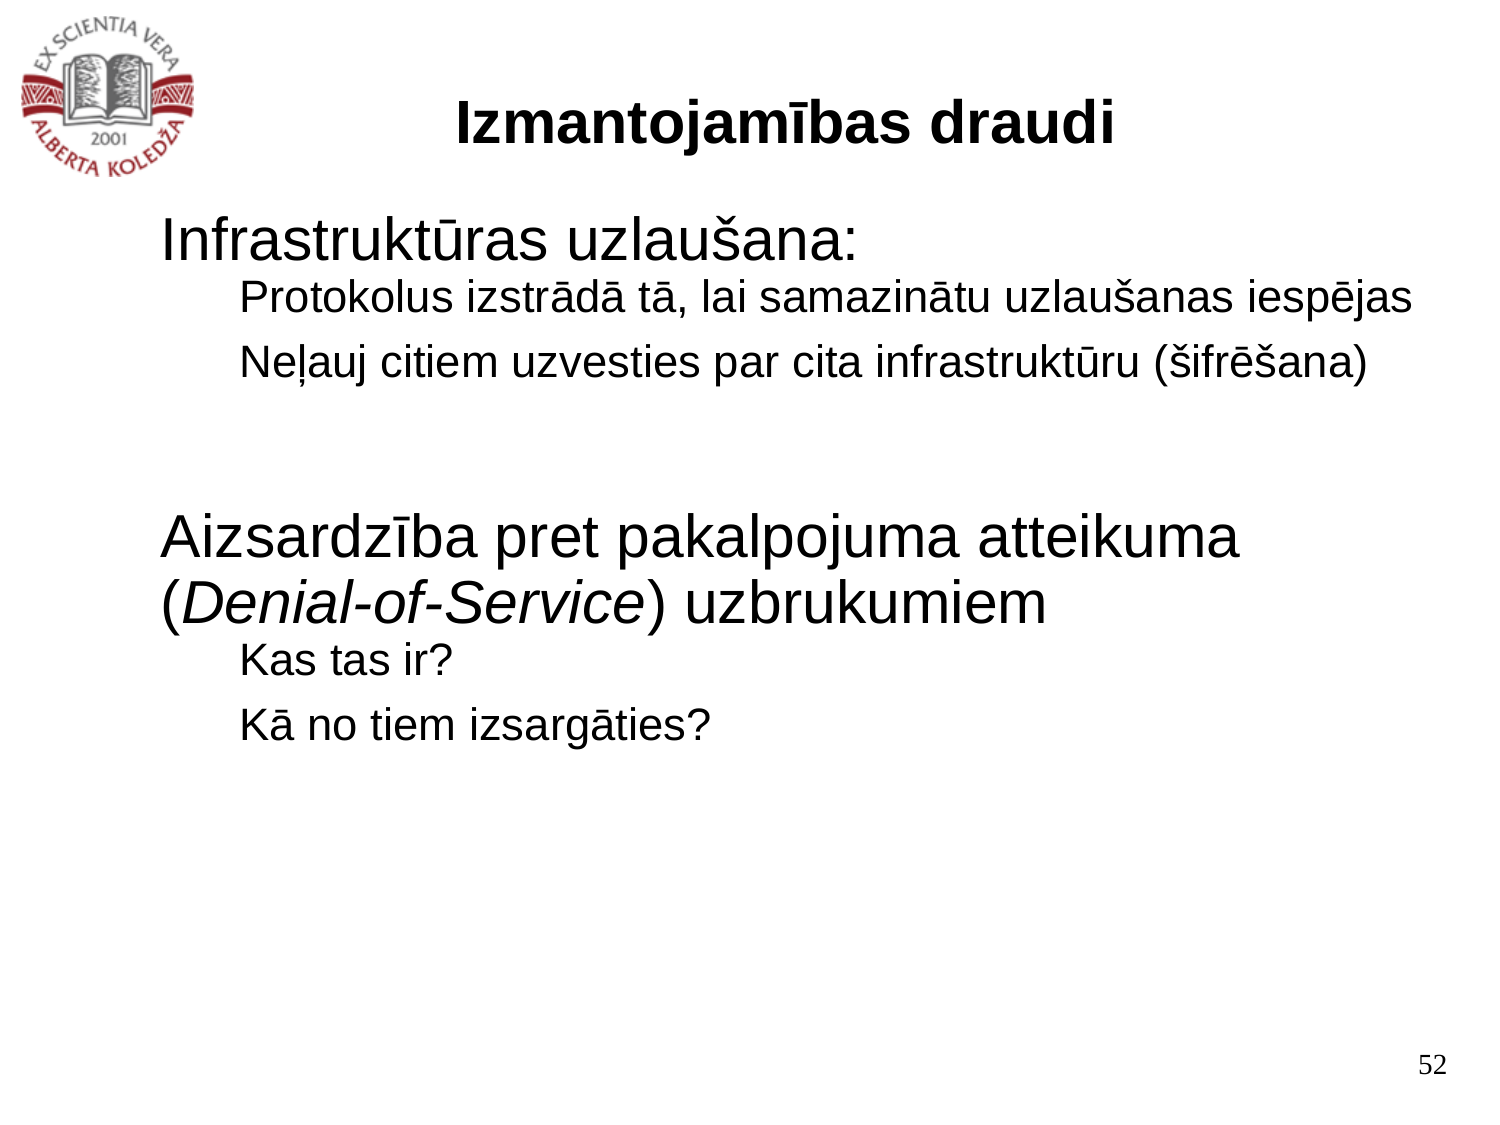

# Izmantojamības draudi
Infrastruktūras uzlaušana:
Protokolus izstrādā tā, lai samazinātu uzlaušanas iespējas
Neļauj citiem uzvesties par cita infrastruktūru (šifrēšana)
Aizsardzība pret pakalpojuma atteikuma (Denial-of-Service) uzbrukumiem
Kas tas ir?
Kā no tiem izsargāties?